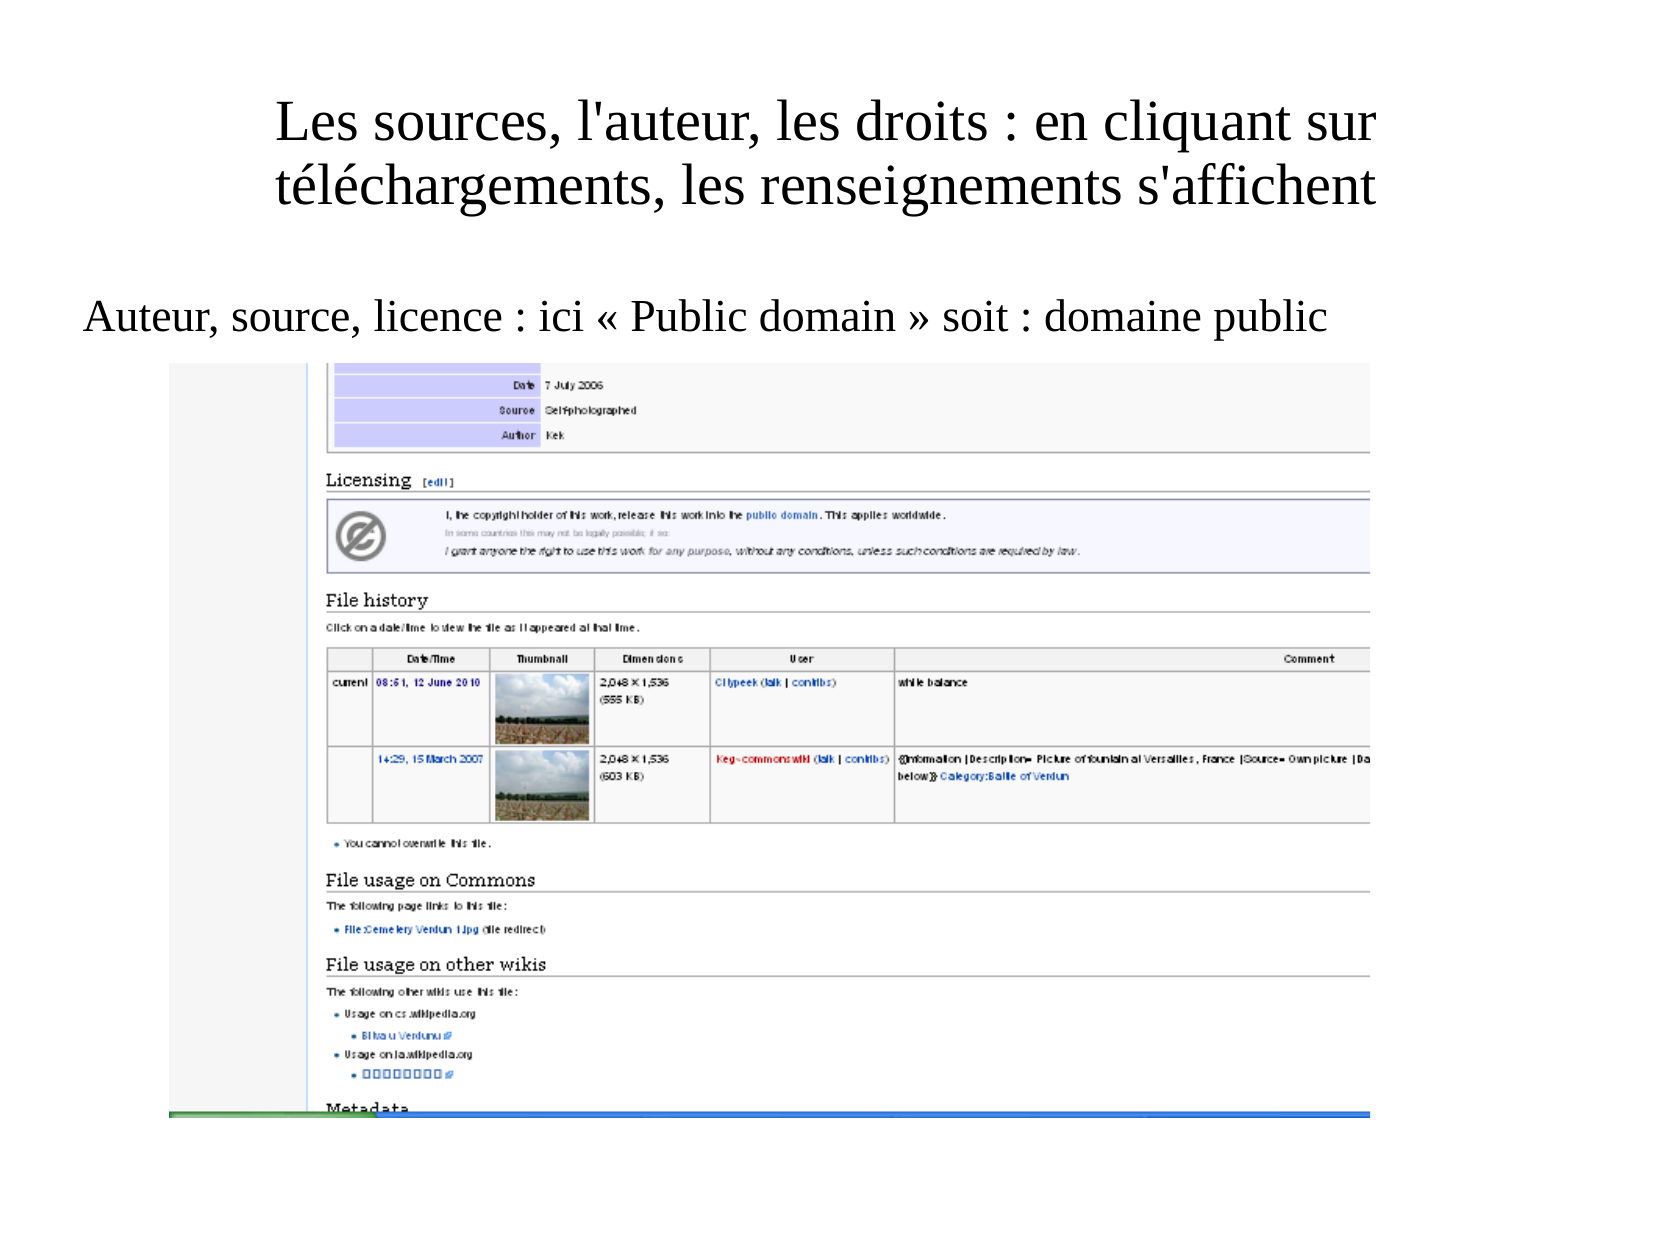

# Les sources, l'auteur, les droits : en cliquant sur téléchargements, les renseignements s'affichent
Auteur, source, licence : ici « Public domain » soit : domaine public